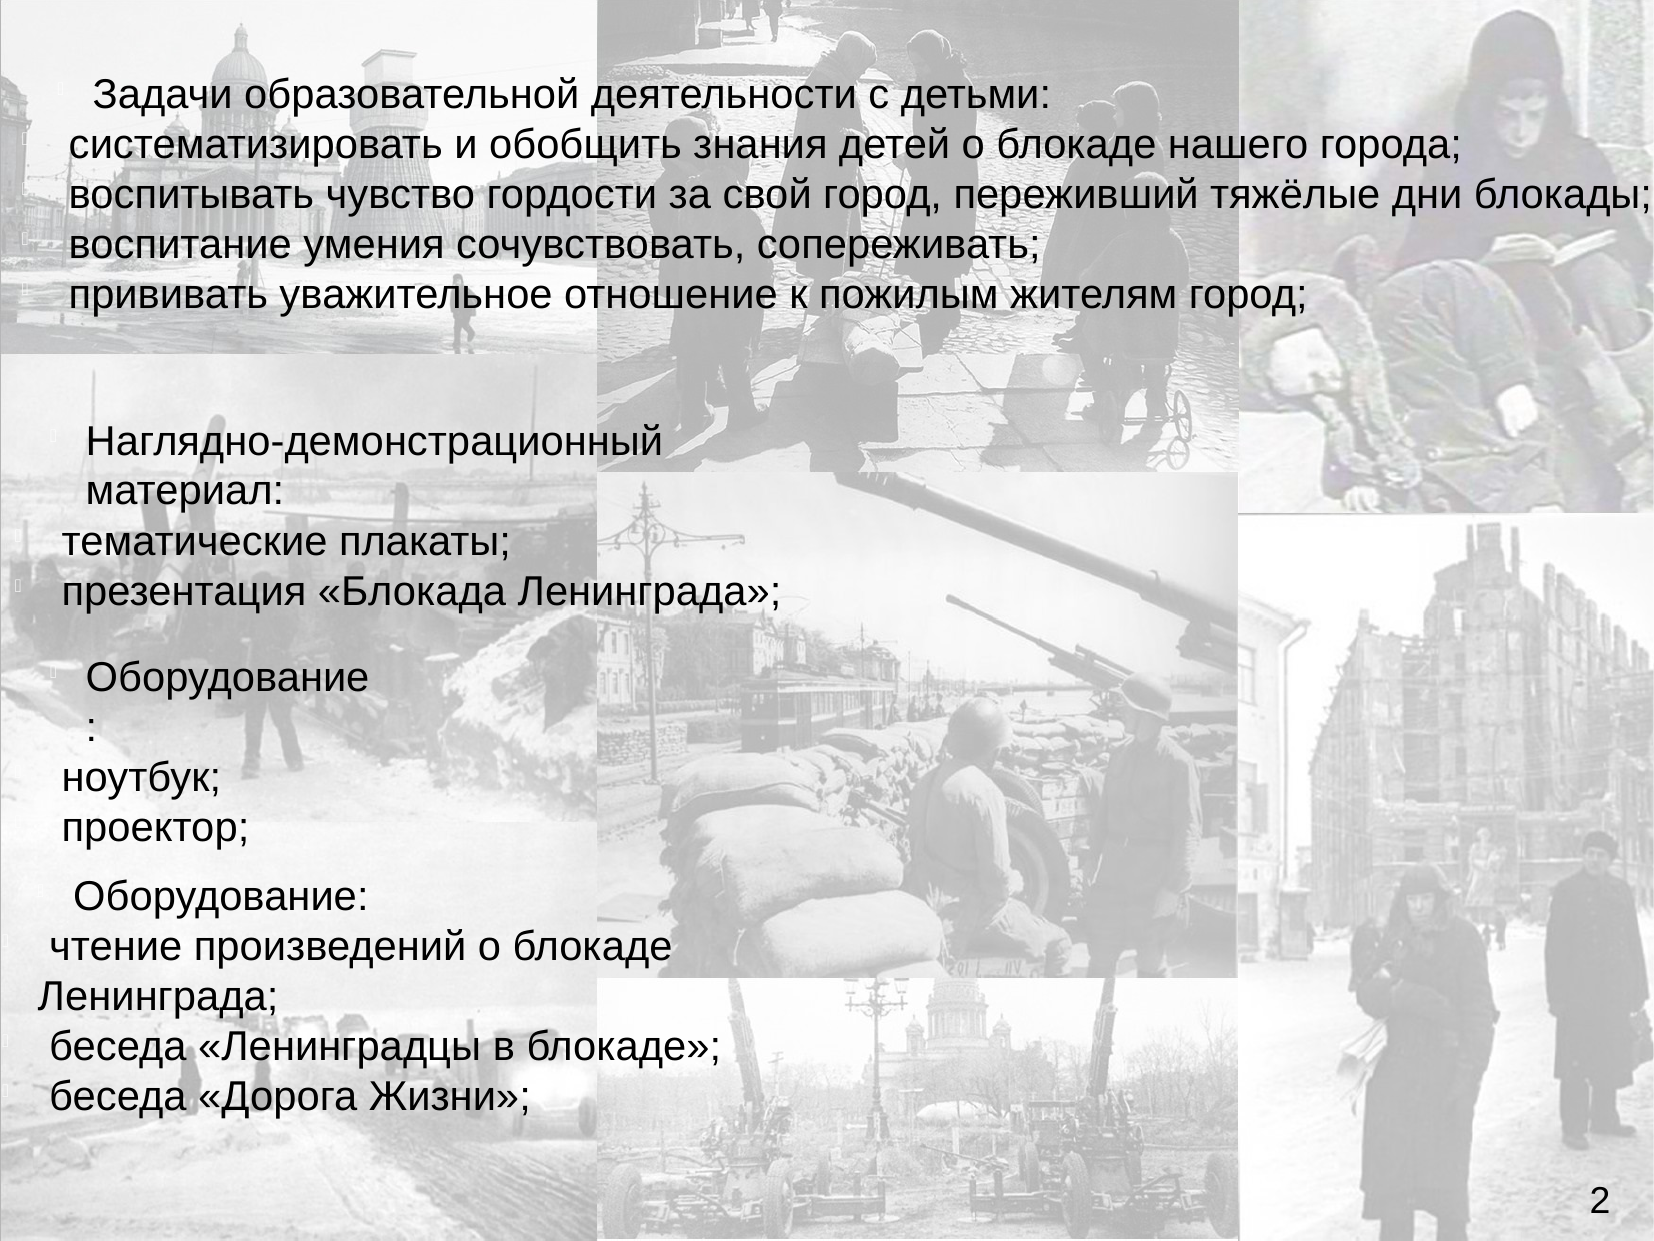

Задачи образовательной деятельности с детьми:
 систематизировать и обобщить знания детей о блокаде нашего города;
 воспитывать чувство гордости за свой город, переживший тяжёлые дни блокады;
 воспитание умения сочувствовать, сопереживать;
 прививать уважительное отношение к пожилым жителям город;
Наглядно-демонстрационный материал:
 тематические плакаты;
 презентация «Блокада Ленинграда»;
Оборудование:
 ноутбук;
 проектор;
Оборудование:
 чтение произведений о блокаде Ленинграда;
 беседа «Ленинградцы в блокаде»;
 беседа «Дорога Жизни»;